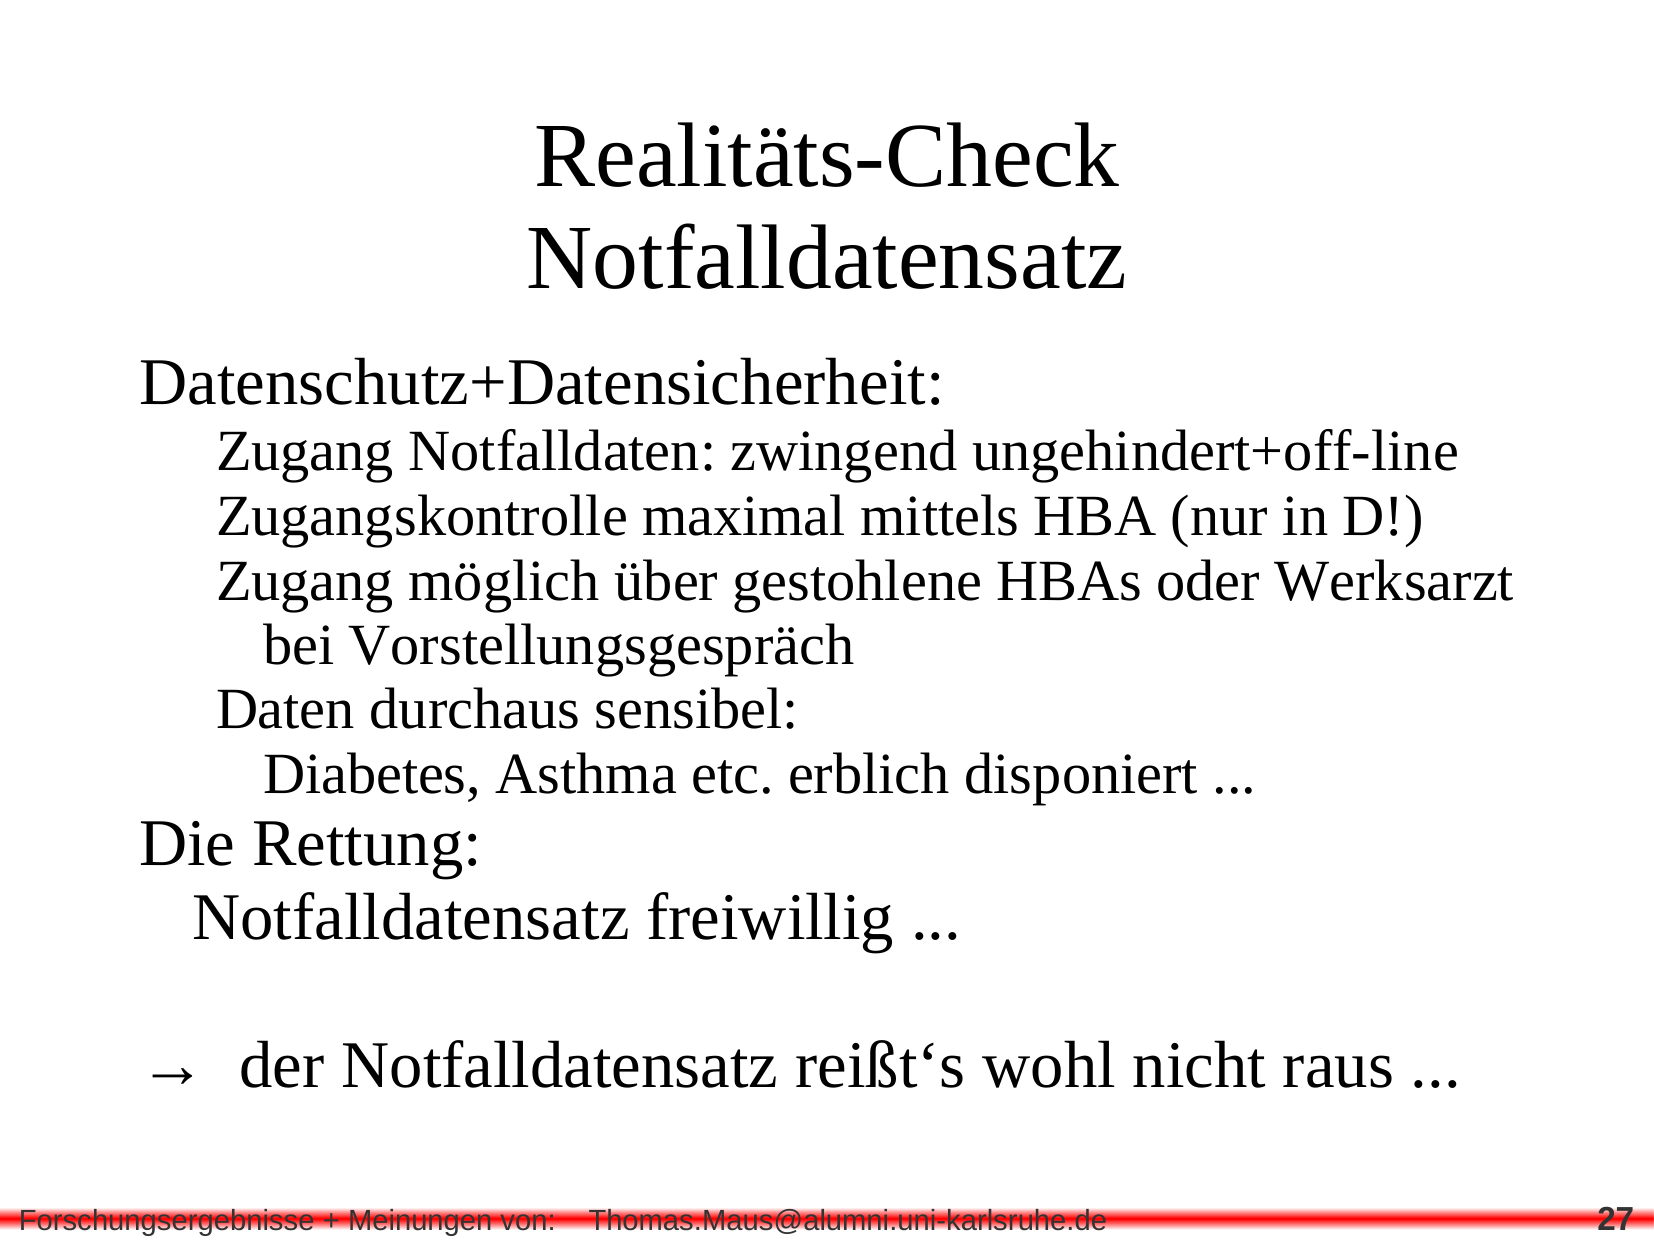

# Realitäts-Check Notfalldatensatz
Datenschutz+Datensicherheit:
Zugang Notfalldaten: zwingend ungehindert+off-line
Zugangskontrolle maximal mittels HBA (nur in D!)
Zugang möglich über gestohlene HBAs oder Werksarzt bei Vorstellungsgespräch
Daten durchaus sensibel:
Diabetes, Asthma etc. erblich disponiert ...
Die Rettung:
Notfalldatensatz freiwillig ...
→ der Notfalldatensatz reißt‘s wohl nicht raus ...